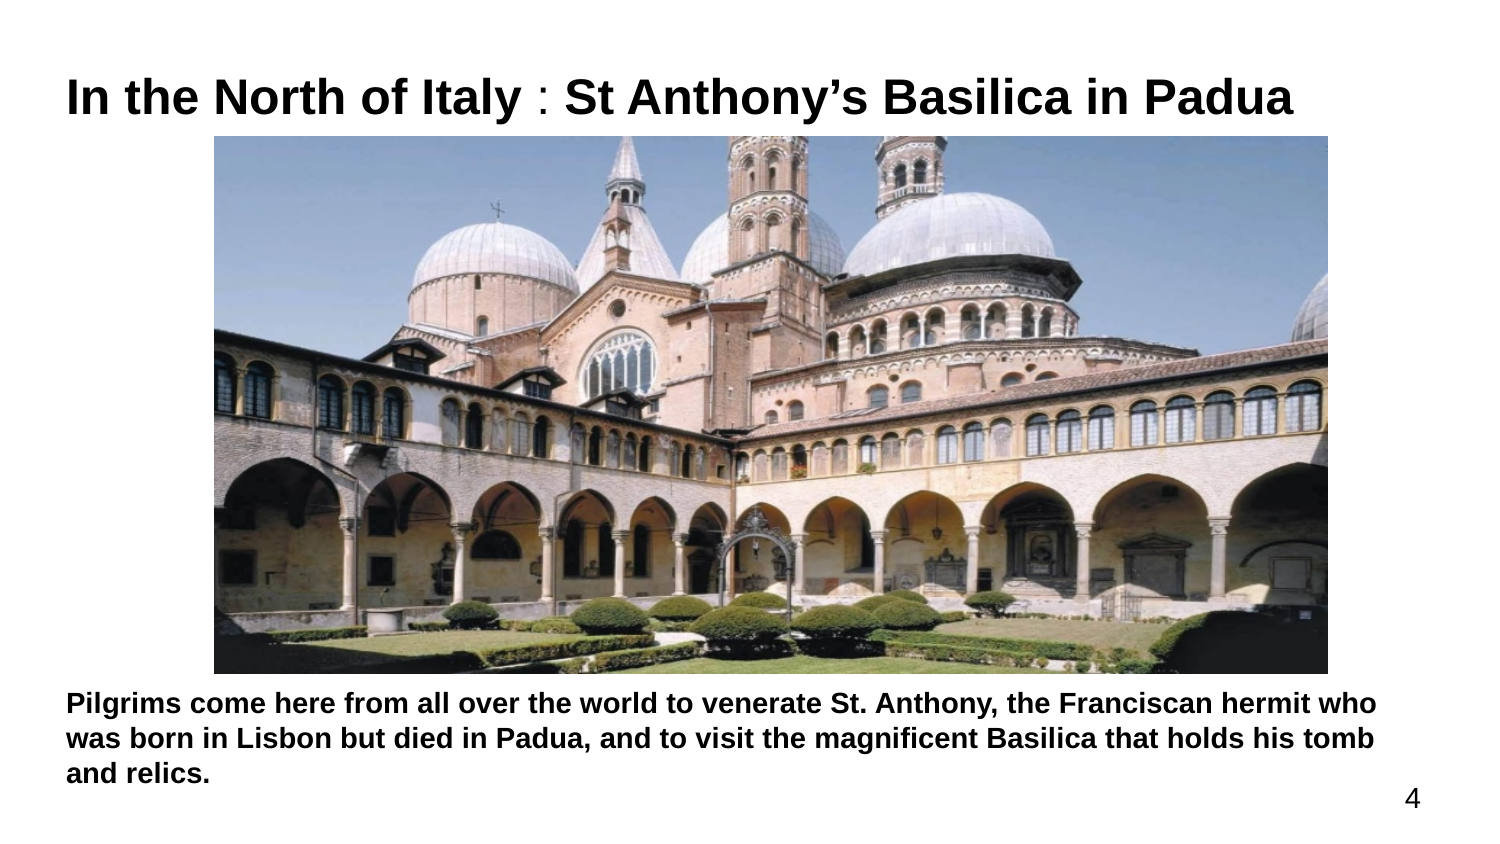

In the North of Italy : St Anthony’s Basilica in Padua
Pilgrims come here from all over the world to venerate St. Anthony, the Franciscan hermit who was born in Lisbon but died in Padua, and to visit the magnificent Basilica that holds his tomb and relics.
#